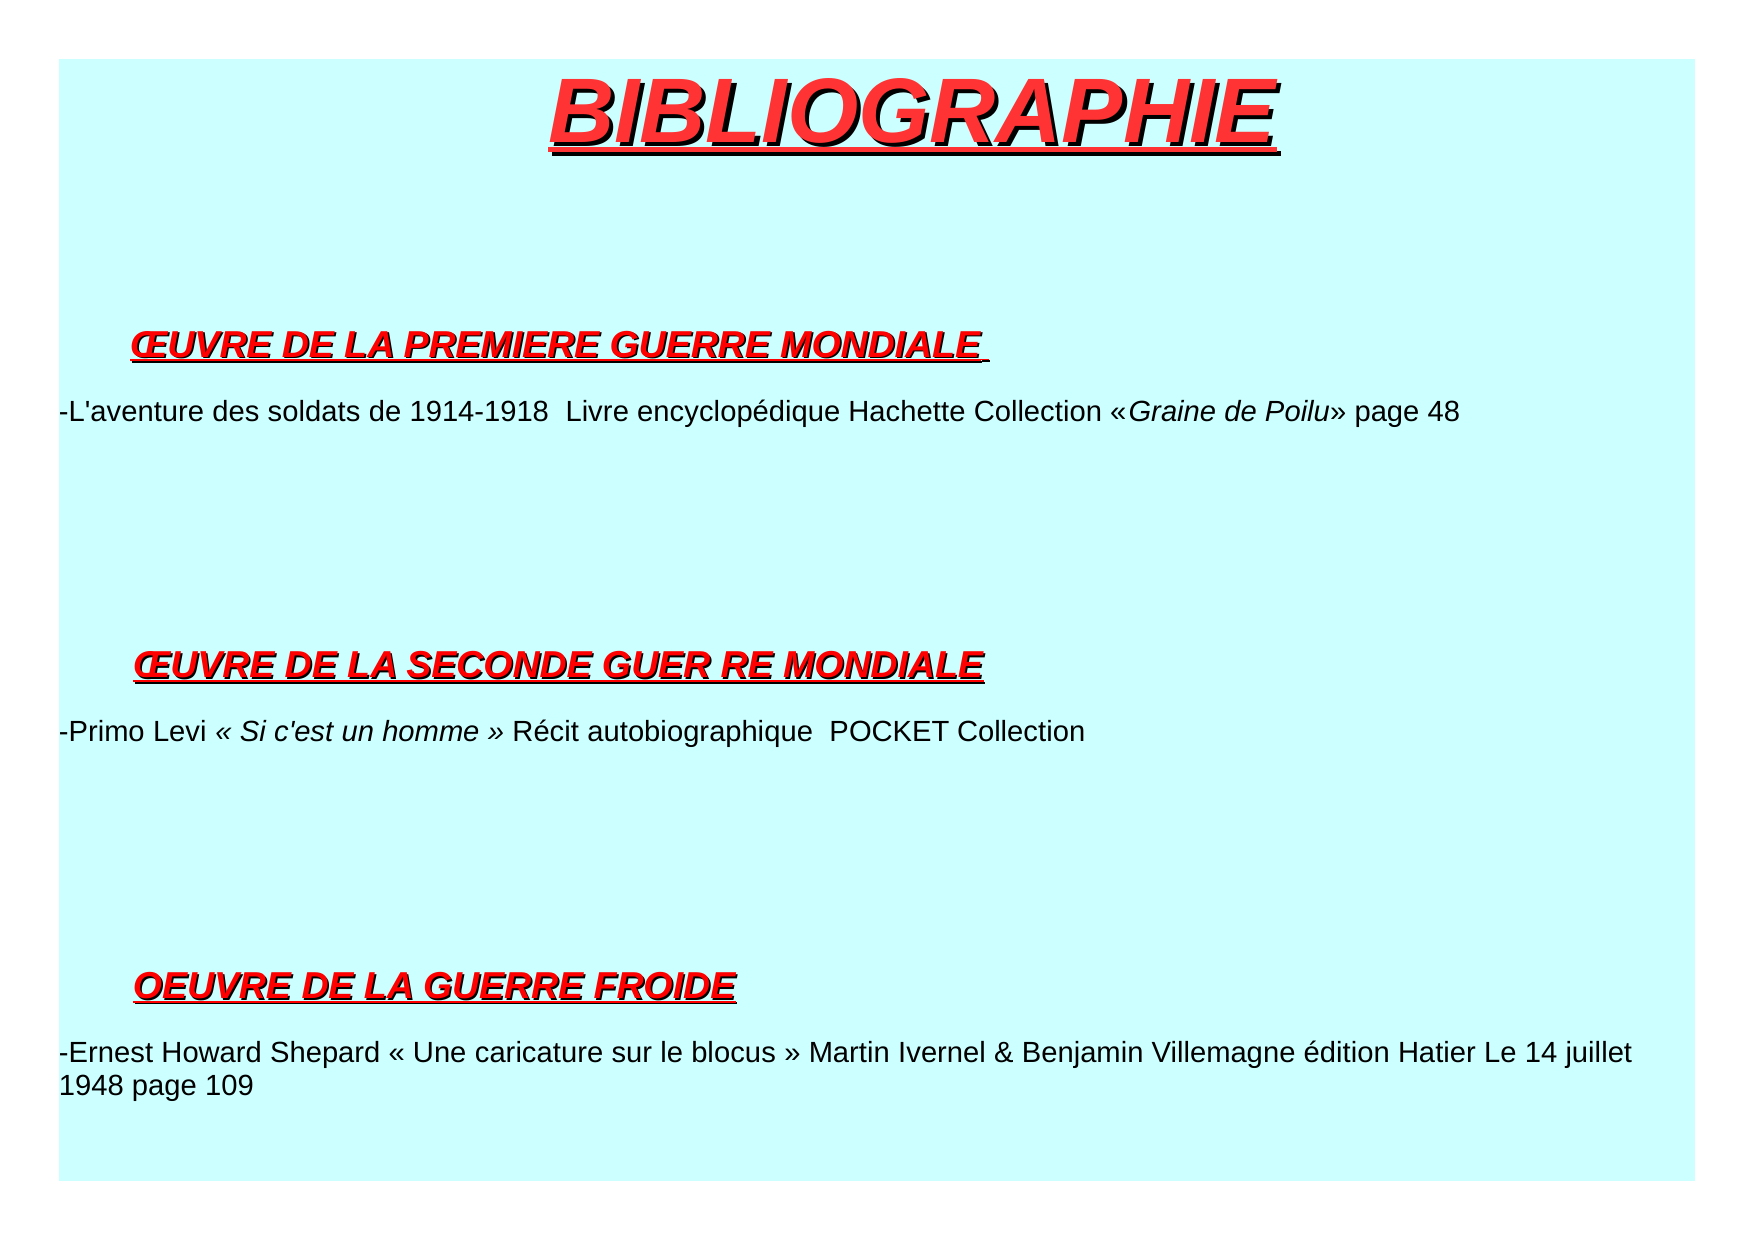

# BIBLIOGRAPHIE
ŒUVRE DE LA PREMIERE GUERRE MONDIALE
-L'aventure des soldats de 1914-1918 Livre encyclopédique Hachette Collection «Graine de Poilu» page 48
	ŒUVRE DE LA SECONDE GUER RE MONDIALE
-Primo Levi « Si c'est un homme » Récit autobiographique POCKET Collection
	OEUVRE DE LA GUERRE FROIDE
-Ernest Howard Shepard « Une caricature sur le blocus » Martin Ivernel & Benjamin Villemagne édition Hatier Le 14 juillet 1948 page 109